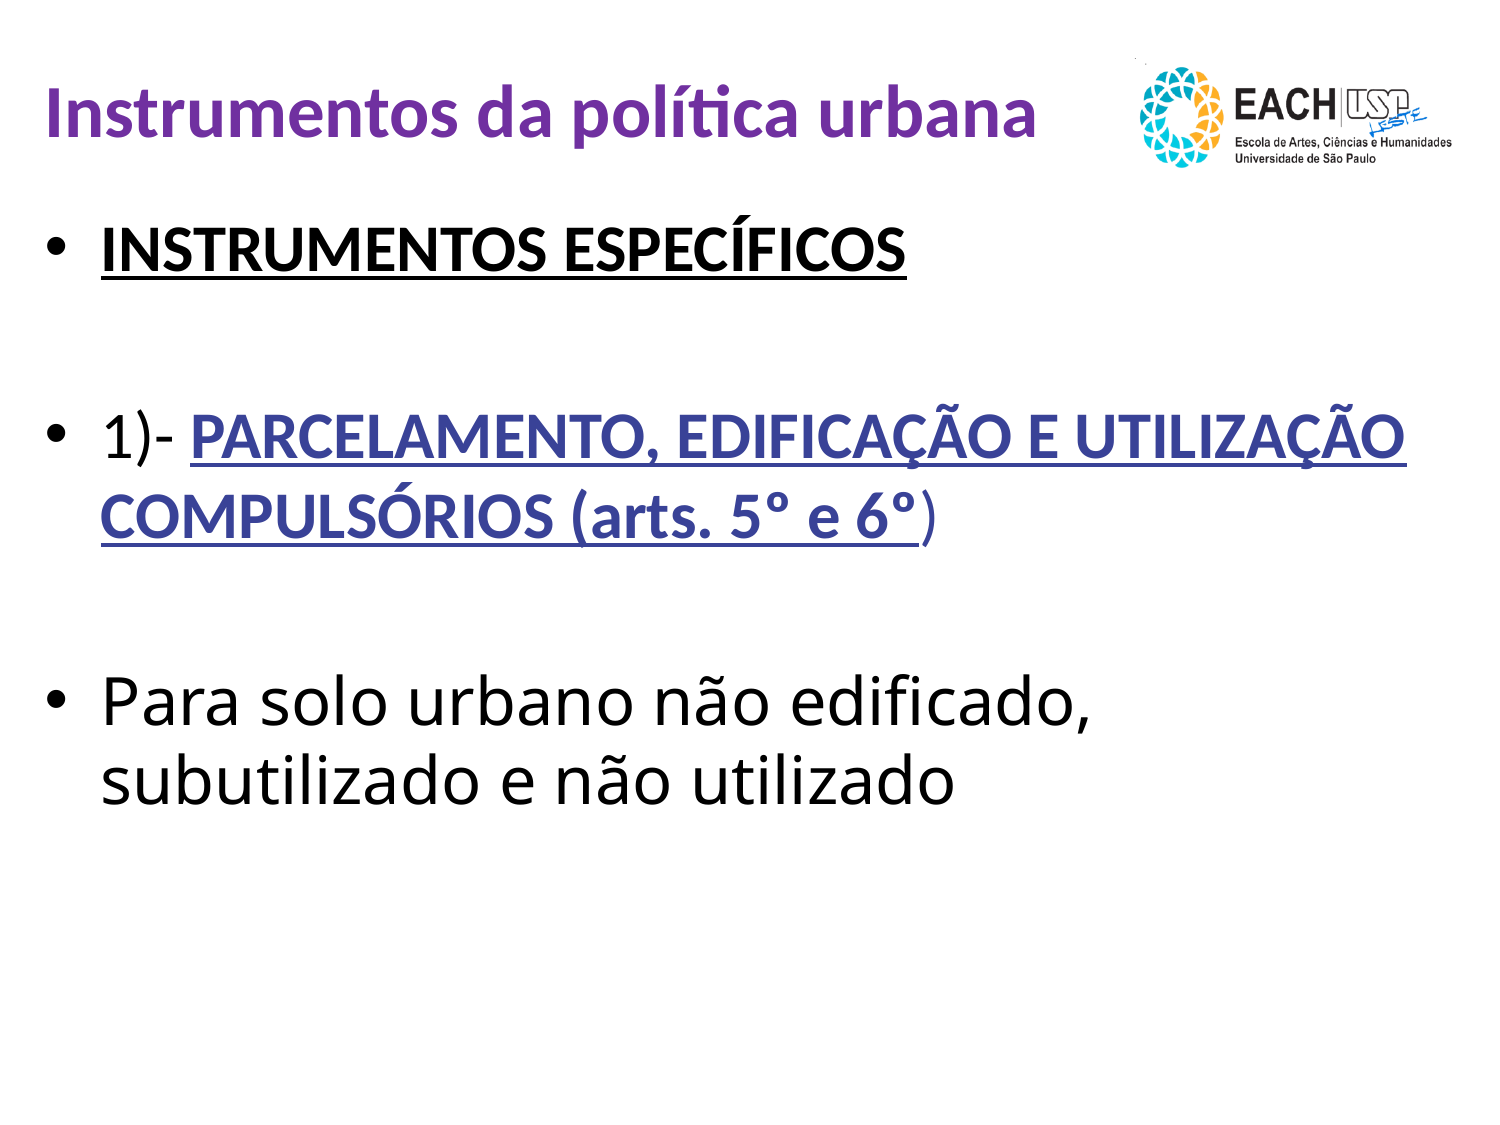

Instrumentos da política urbana
# INSTRUMENTOS ESPECÍFICOS
1)- PARCELAMENTO, EDIFICAÇÃO E UTILIZAÇÃO COMPULSÓRIOS (arts. 5º e 6º)
Para solo urbano não edificado, subutilizado e não utilizado